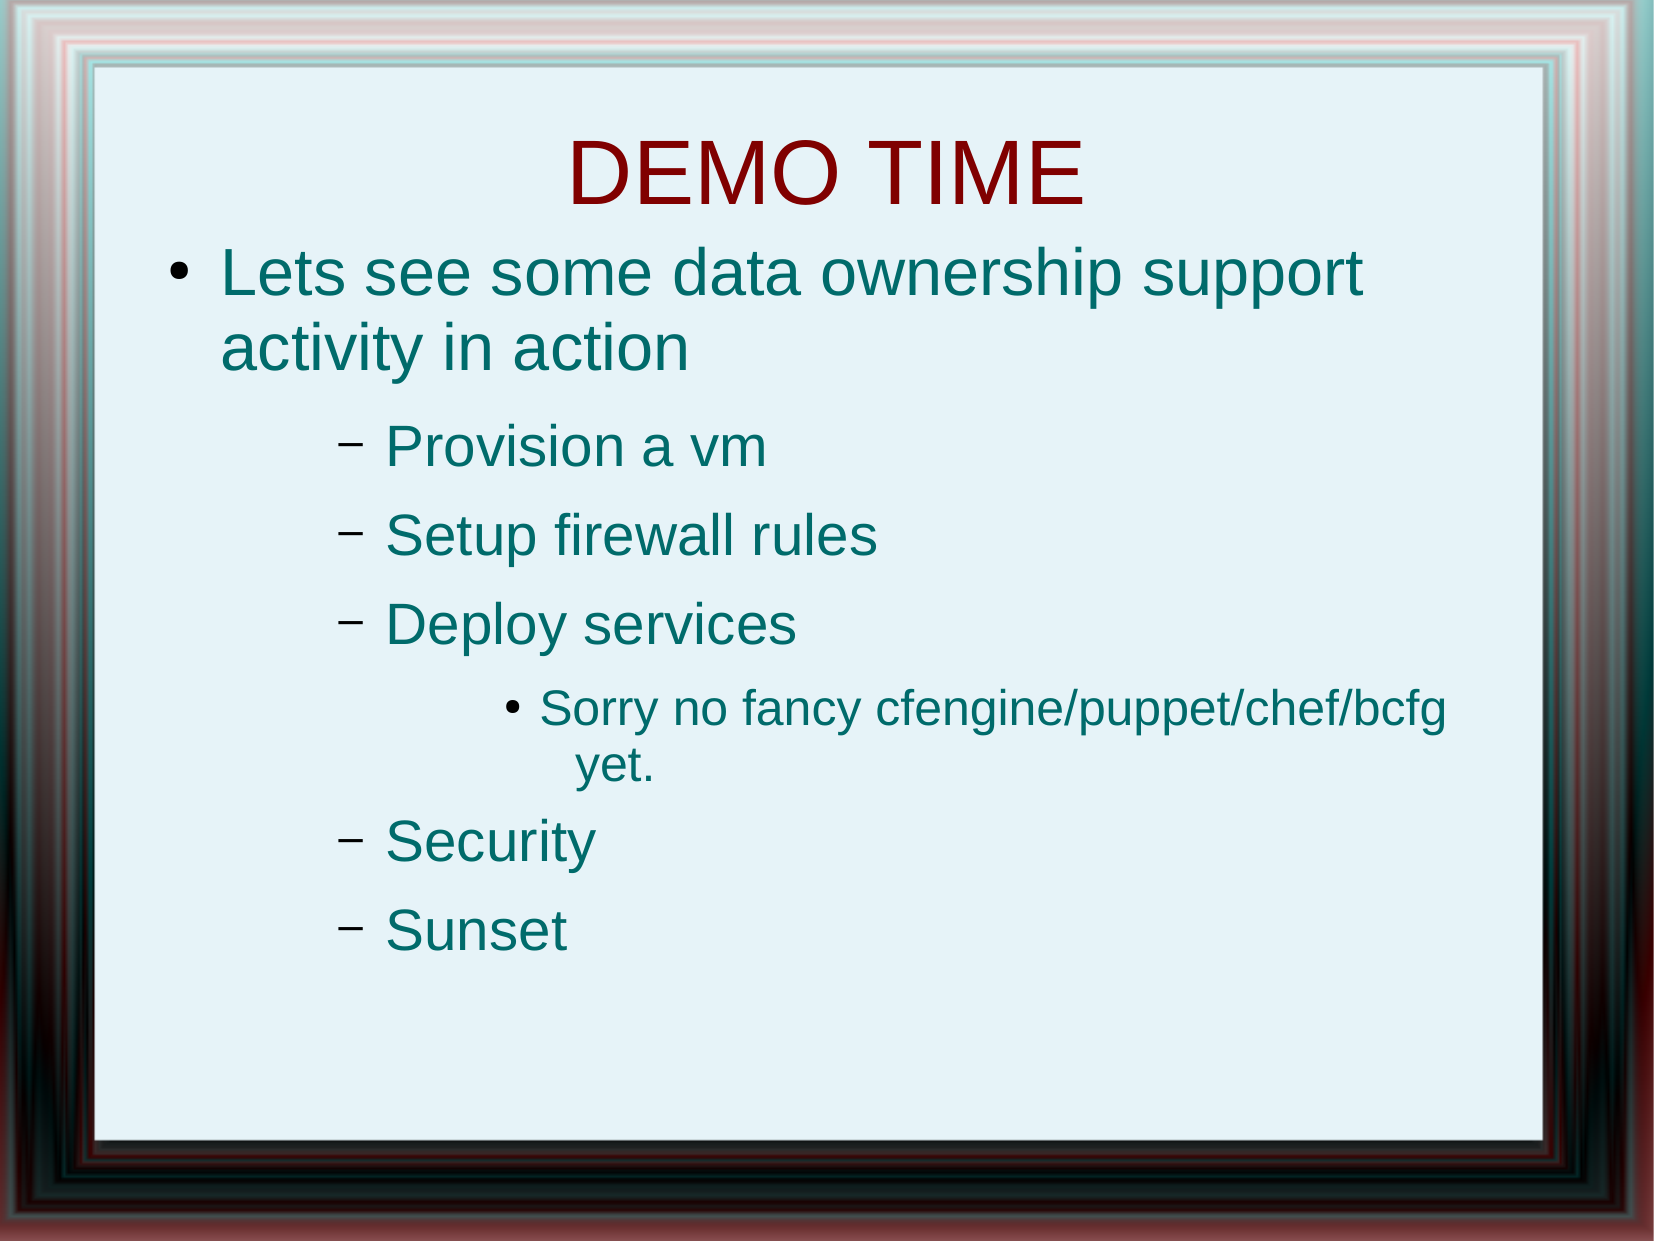

# DEMO TIME
Lets see some data ownership support activity in action
Provision a vm
Setup firewall rules
Deploy services
Sorry no fancy cfengine/puppet/chef/bcfg yet.
Security
Sunset